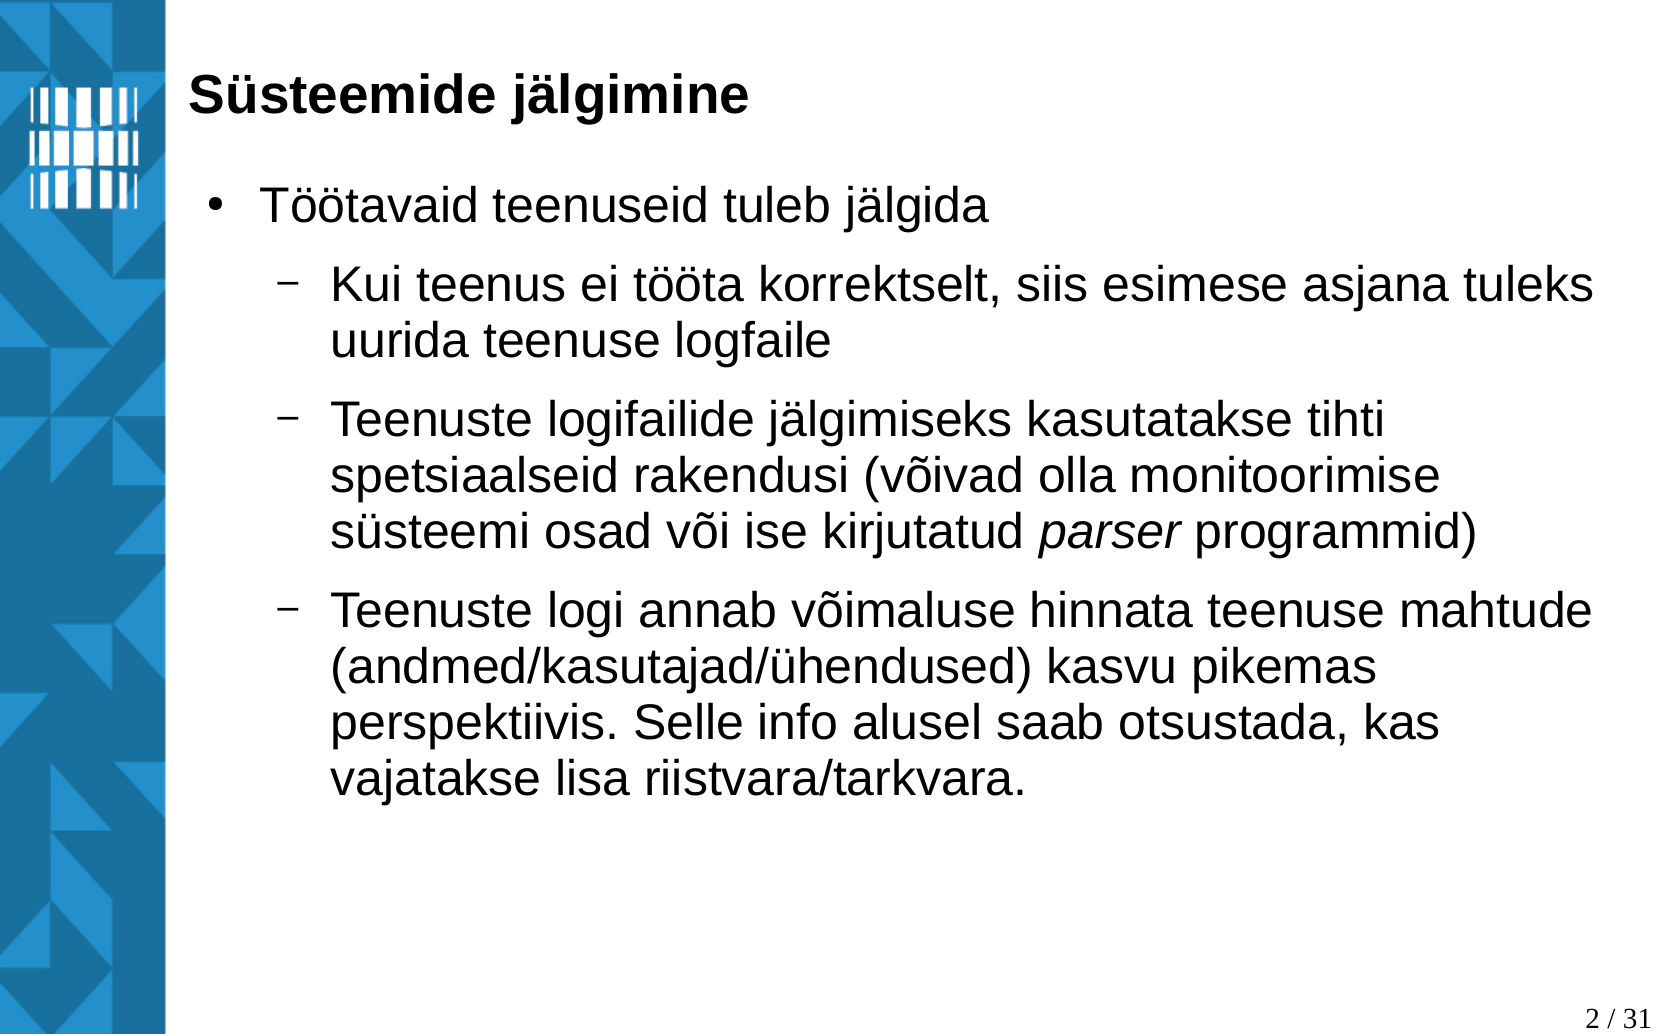

# Süsteemide jälgimine
Töötavaid teenuseid tuleb jälgida
Kui teenus ei tööta korrektselt, siis esimese asjana tuleks uurida teenuse logfaile
Teenuste logifailide jälgimiseks kasutatakse tihti spetsiaalseid rakendusi (võivad olla monitoorimise süsteemi osad või ise kirjutatud parser programmid)
Teenuste logi annab võimaluse hinnata teenuse mahtude (andmed/kasutajad/ühendused) kasvu pikemas perspektiivis. Selle info alusel saab otsustada, kas vajatakse lisa riistvara/tarkvara.
2